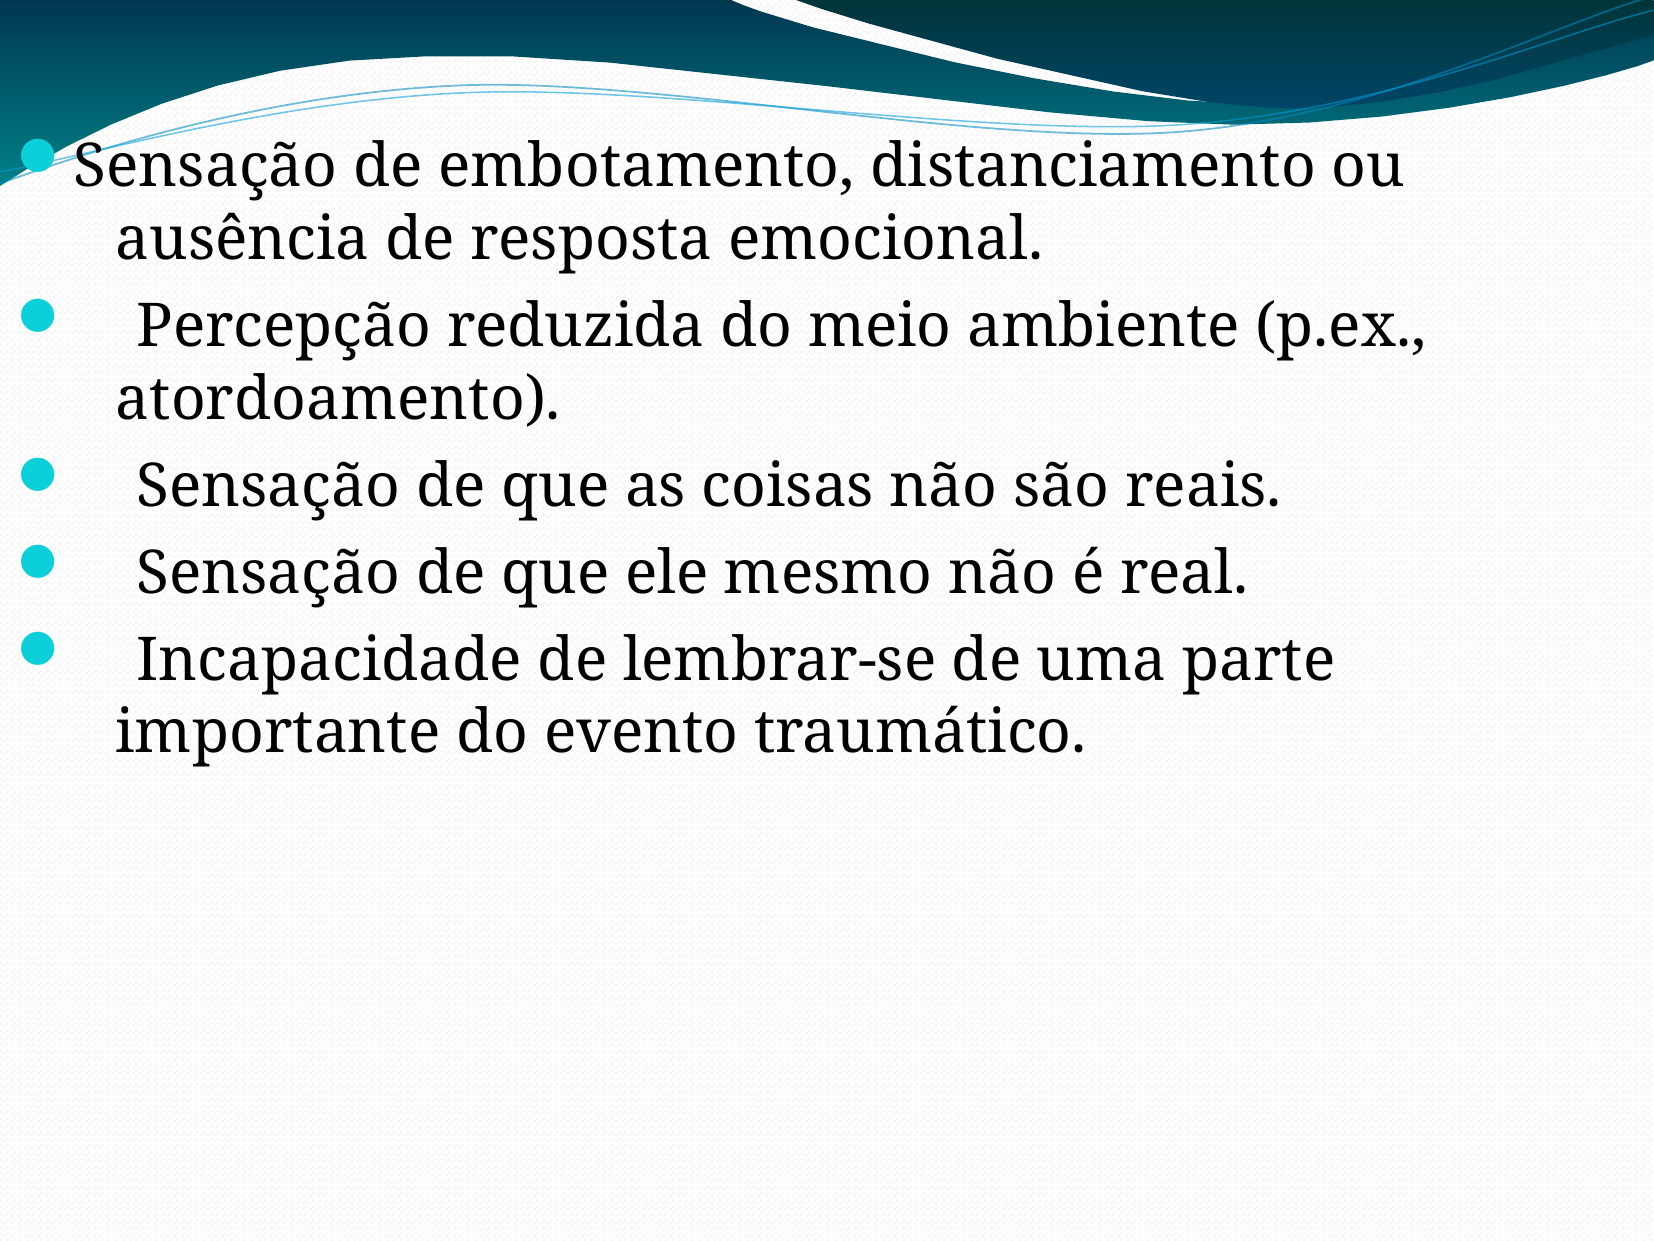

# Sensação de embotamento, distanciamento ou ausência de resposta emocional.
 Percepção reduzida do meio ambiente (p.ex., atordoamento).
 Sensação de que as coisas não são reais.
 Sensação de que ele mesmo não é real.
 Incapacidade de lembrar-se de uma parte importante do evento traumático.